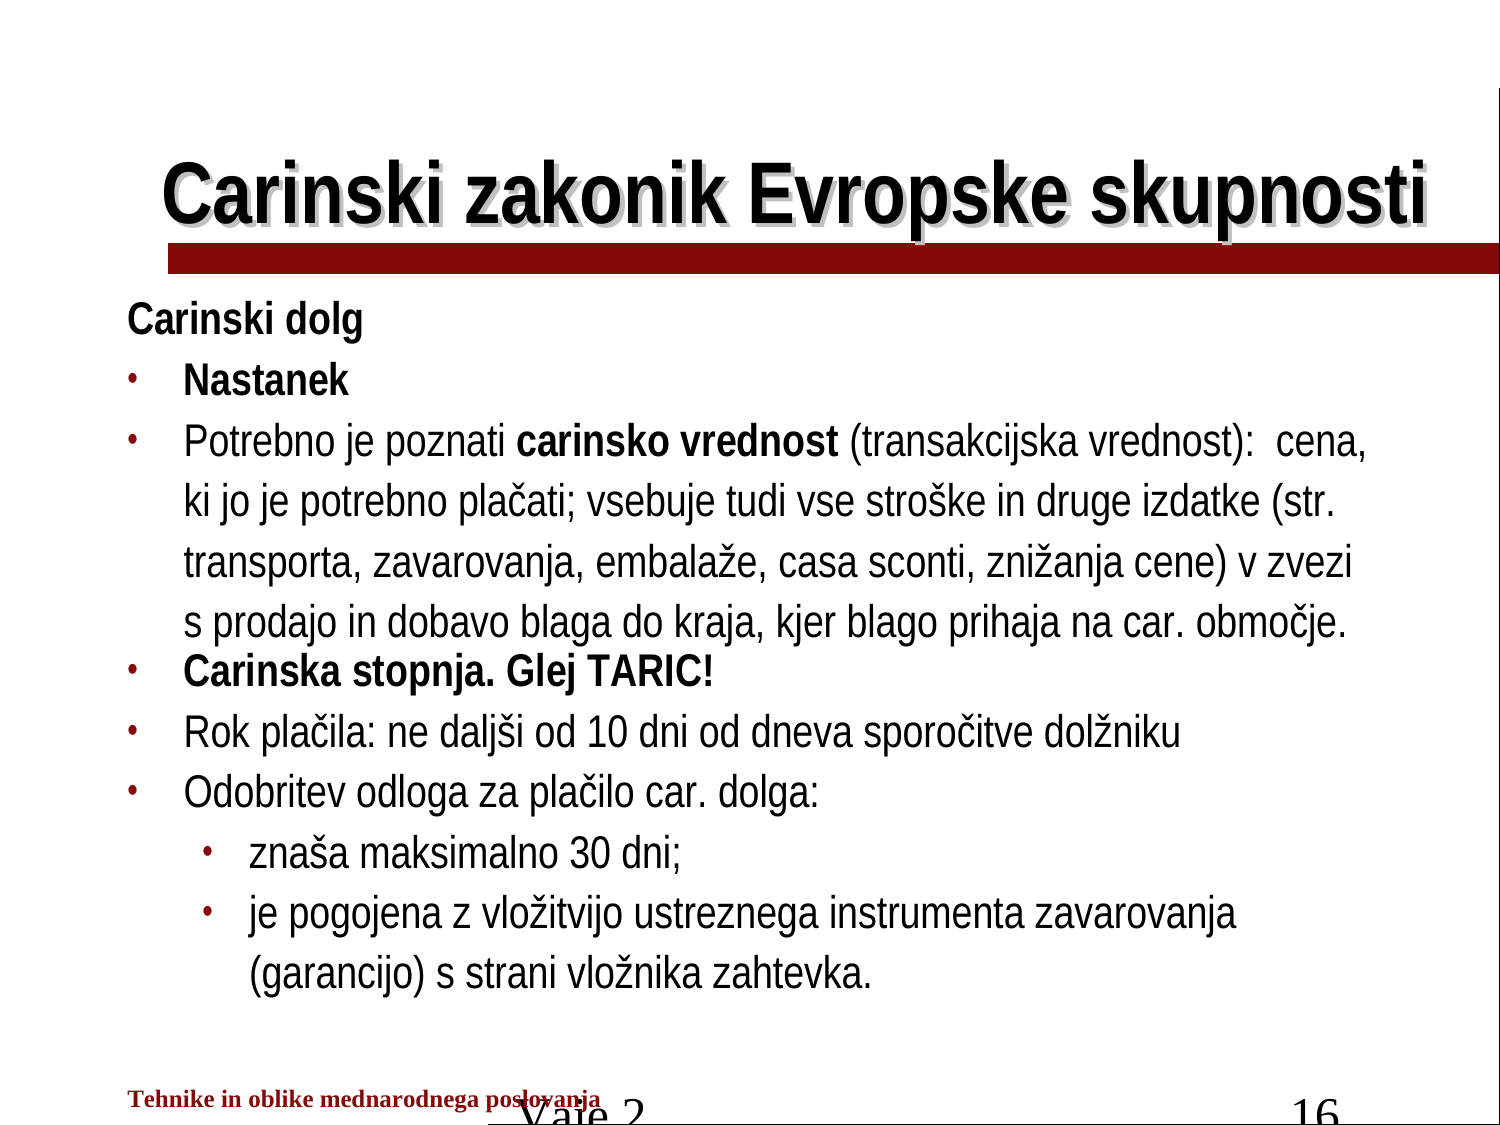

Carinski zakonik Evropske skupnosti
# Carinski dolg
Nastanek
Potrebno je poznati carinsko vrednost (transakcijska vrednost): cena, ki jo je potrebno plačati; vsebuje tudi vse stroške in druge izdatke (str. transporta, zavarovanja, embalaže, casa sconti, znižanja cene) v zvezi s prodajo in dobavo blaga do kraja, kjer blago prihaja na car. območje.
Carinska stopnja. Glej TARIC!
Rok plačila: ne daljši od 10 dni od dneva sporočitve dolžniku
Odobritev odloga za plačilo car. dolga:
znaša maksimalno 30 dni;
je pogojena z vložitvijo ustreznega instrumenta zavarovanja (garancijo) s strani vložnika zahtevka.
Vaje 1
16